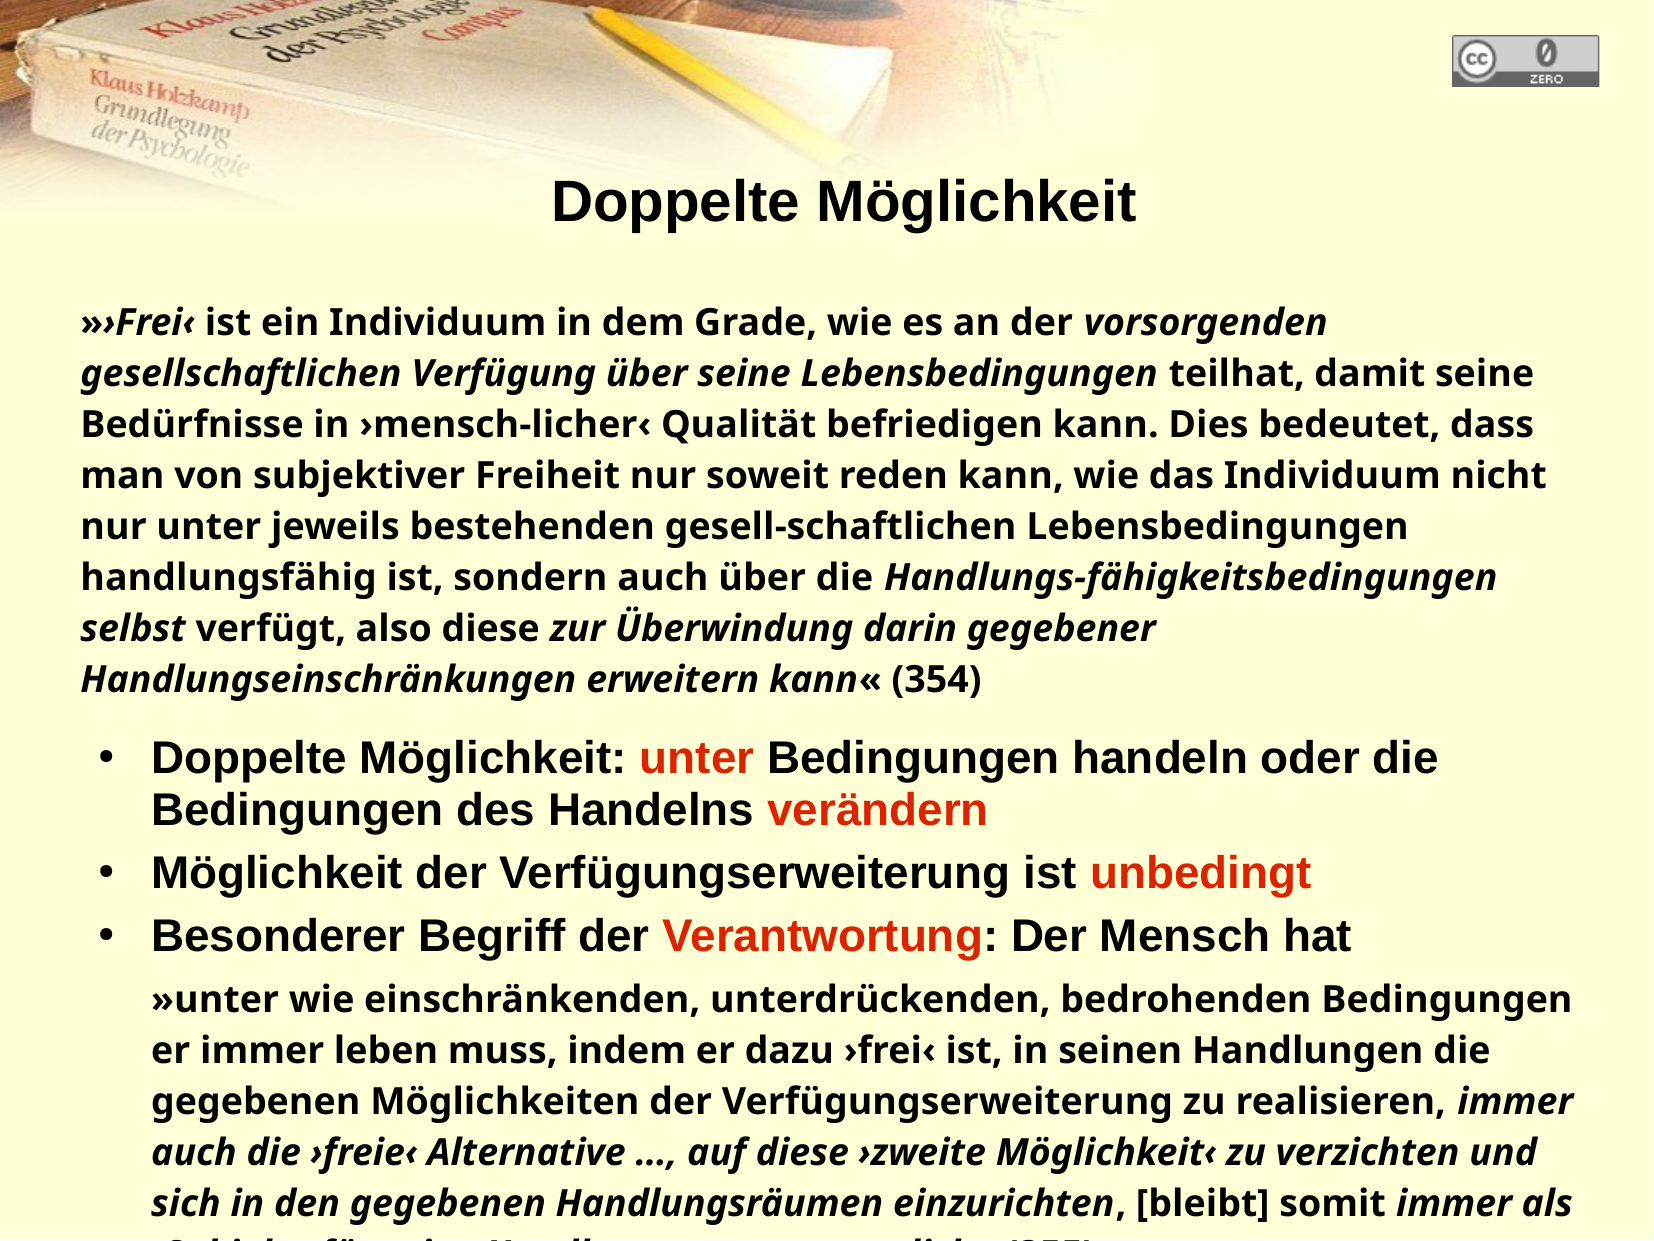

# Doppelte Möglichkeit
»›Frei‹ ist ein Individuum in dem Grade, wie es an der vorsorgenden gesellschaftlichen Verfügung über seine Lebensbedingungen teilhat, damit seine Bedürfnisse in ›mensch-licher‹ Qualität befriedigen kann. Dies bedeutet, dass man von subjektiver Freiheit nur soweit reden kann, wie das Individuum nicht nur unter jeweils bestehenden gesell-schaftlichen Lebensbedingungen handlungsfähig ist, sondern auch über die Handlungs-fähigkeitsbedingungen selbst verfügt, also diese zur Überwindung darin gegebener Handlungseinschränkungen erweitern kann« (354)
Doppelte Möglichkeit: unter Bedingungen handeln oder die Bedingungen des Handelns verändern
Möglichkeit der Verfügungserweiterung ist unbedingt
Besonderer Begriff der Verantwortung: Der Mensch hat
»unter wie einschränkenden, unterdrückenden, bedrohenden Bedingungen er immer leben muss, indem er dazu ›frei‹ ist, in seinen Handlungen die gegebenen Möglichkeiten der Verfügungserweiterung zu realisieren, immer auch die ›freie‹ Alternative …, auf diese ›zweite Möglichkeit‹ zu verzichten und sich in den gegebenen Handlungsräumen einzurichten, [bleibt] somit immer als ›Subjekt‹ für seine Handlungen verantwortlich« (355)